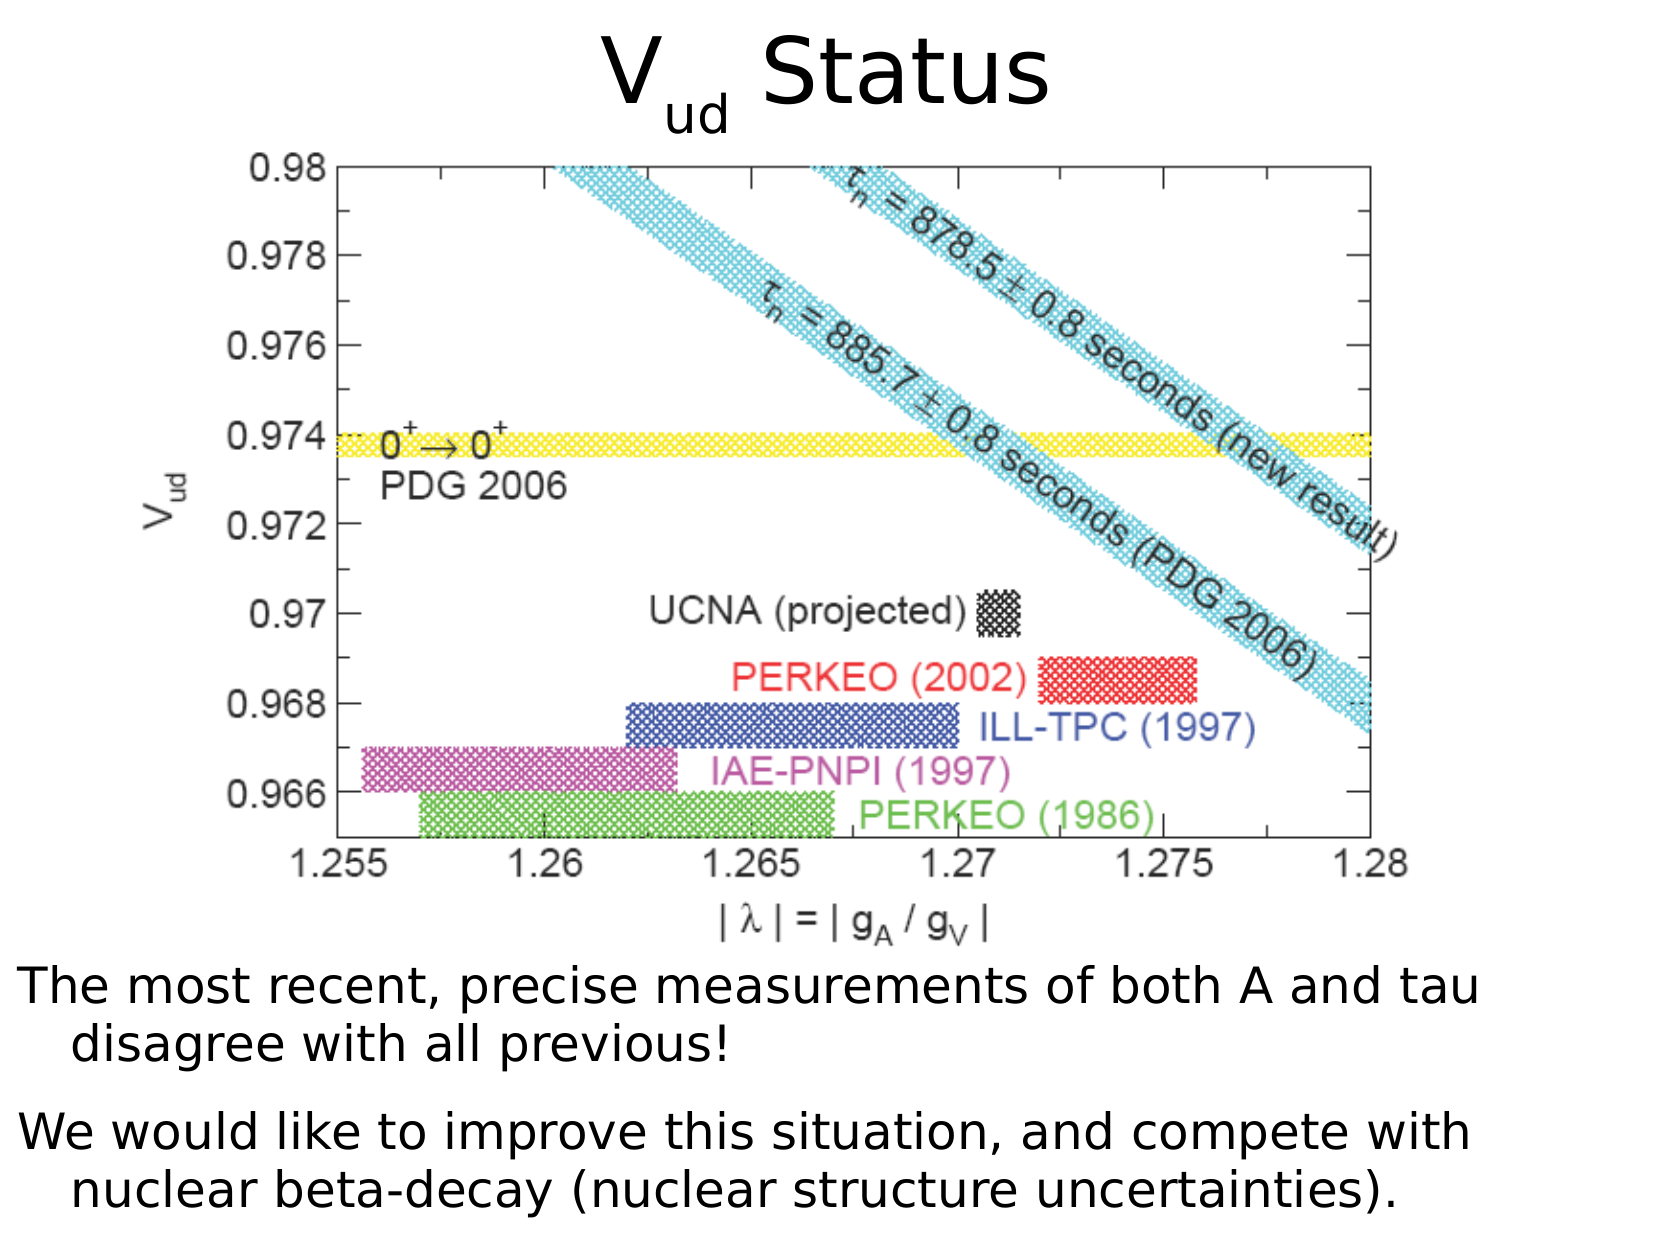

# Vud Status
The most recent, precise measurements of both A and tau disagree with all previous!
We would like to improve this situation, and compete with nuclear beta-decay (nuclear structure uncertainties).